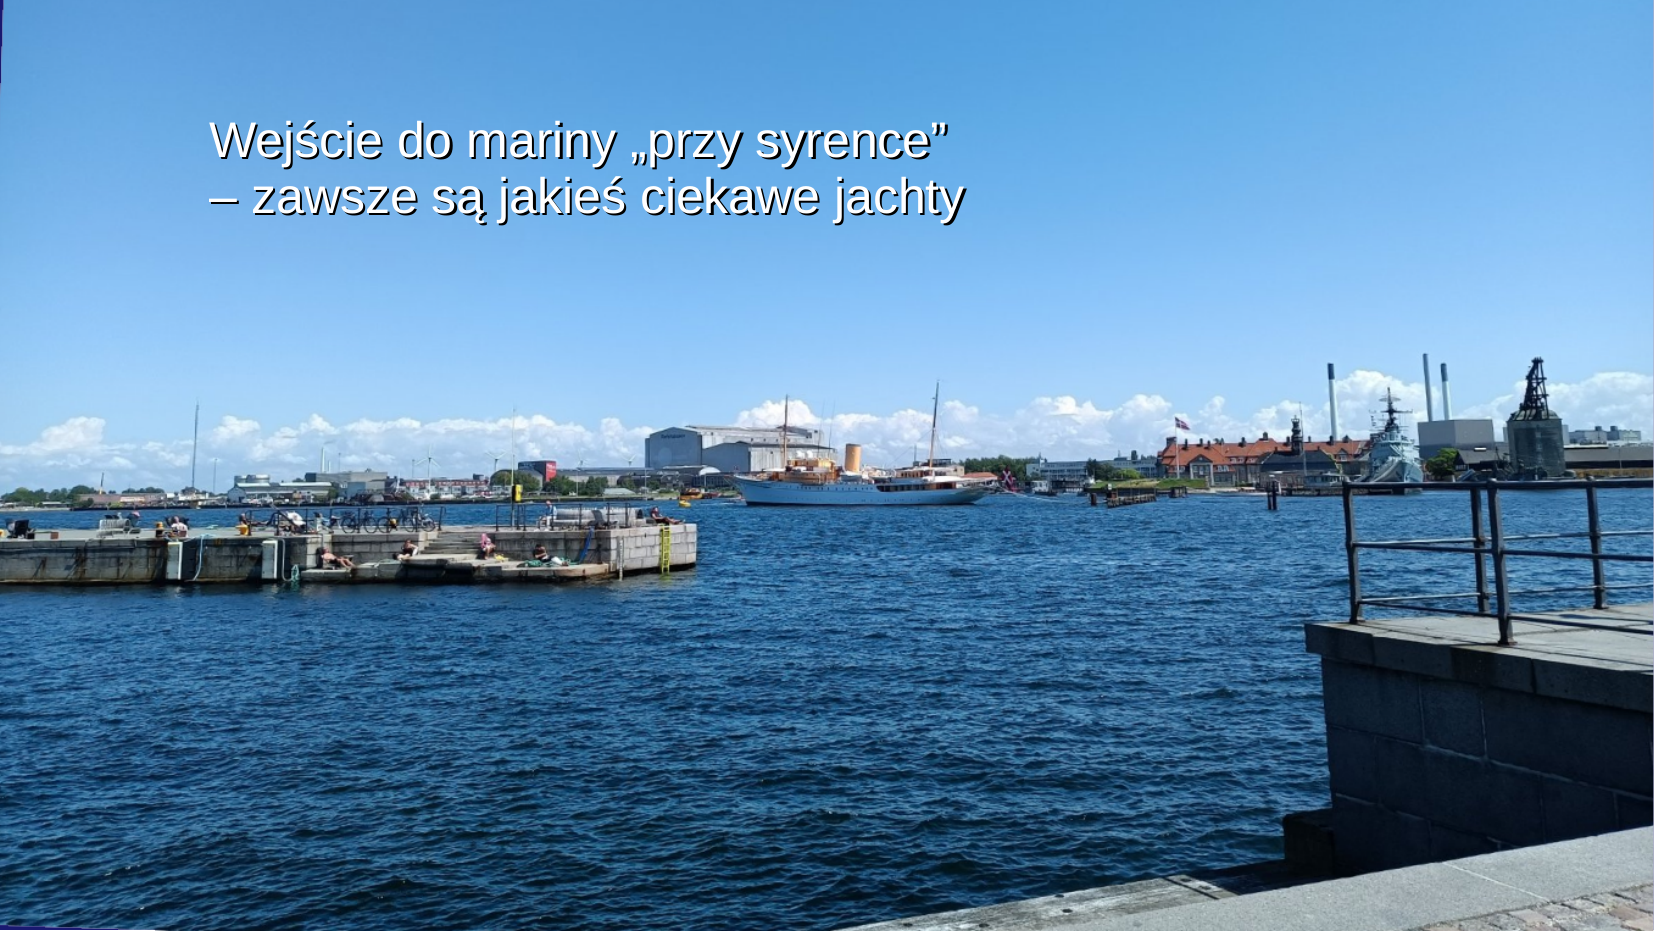

#
Wejście do mariny „przy syrence”
– zawsze są jakieś ciekawe jachty